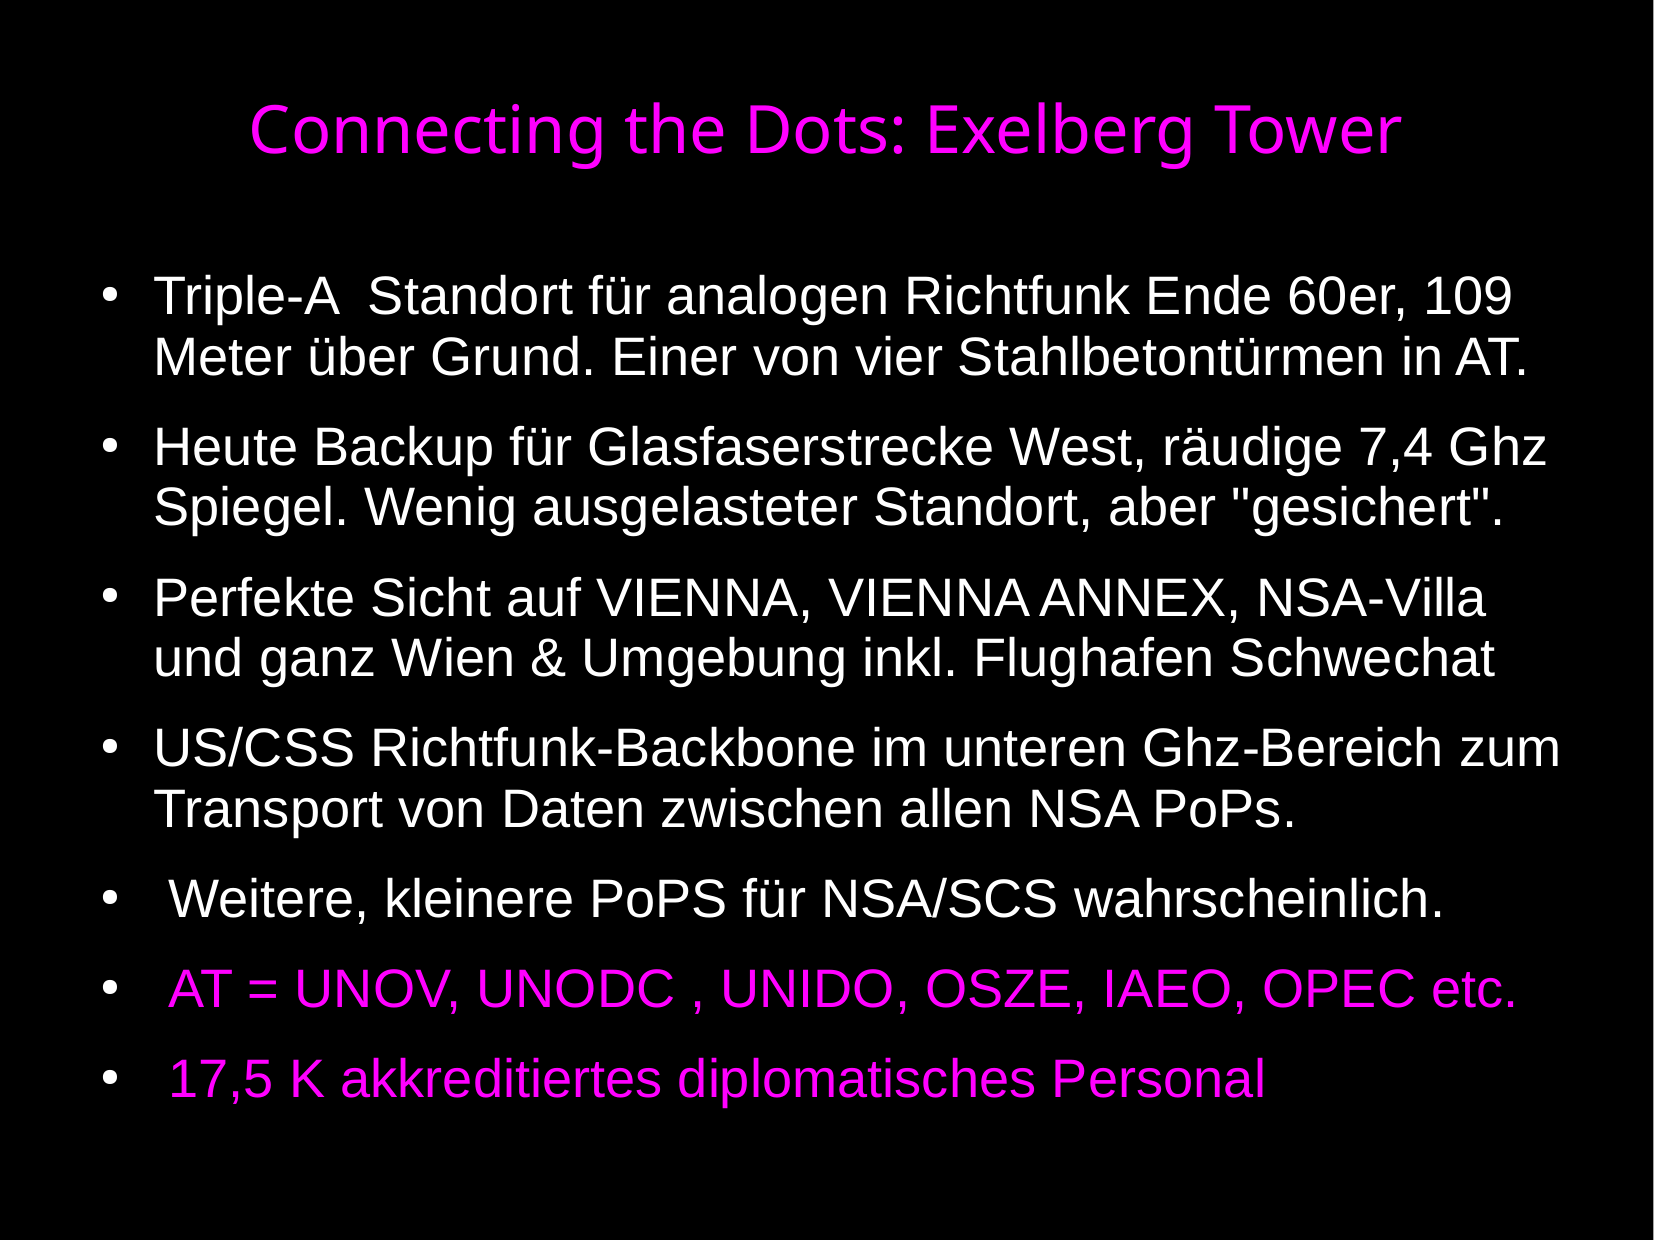

# Connecting the Dots: Exelberg Tower
Triple-A Standort für analogen Richtfunk Ende 60er, 109 Meter über Grund. Einer von vier Stahlbetontürmen in AT.
Heute Backup für Glasfaserstrecke West, räudige 7,4 Ghz Spiegel. Wenig ausgelasteter Standort, aber "gesichert".
Perfekte Sicht auf VIENNA, VIENNA ANNEX, NSA-Villa und ganz Wien & Umgebung inkl. Flughafen Schwechat
US/CSS Richtfunk-Backbone im unteren Ghz-Bereich zum Transport von Daten zwischen allen NSA PoPs.
 Weitere, kleinere PoPS für NSA/SCS wahrscheinlich.
 AT = UNOV, UNODC , UNIDO, OSZE, IAEO, OPEC etc.
 17,5 K akkreditiertes diplomatisches Personal